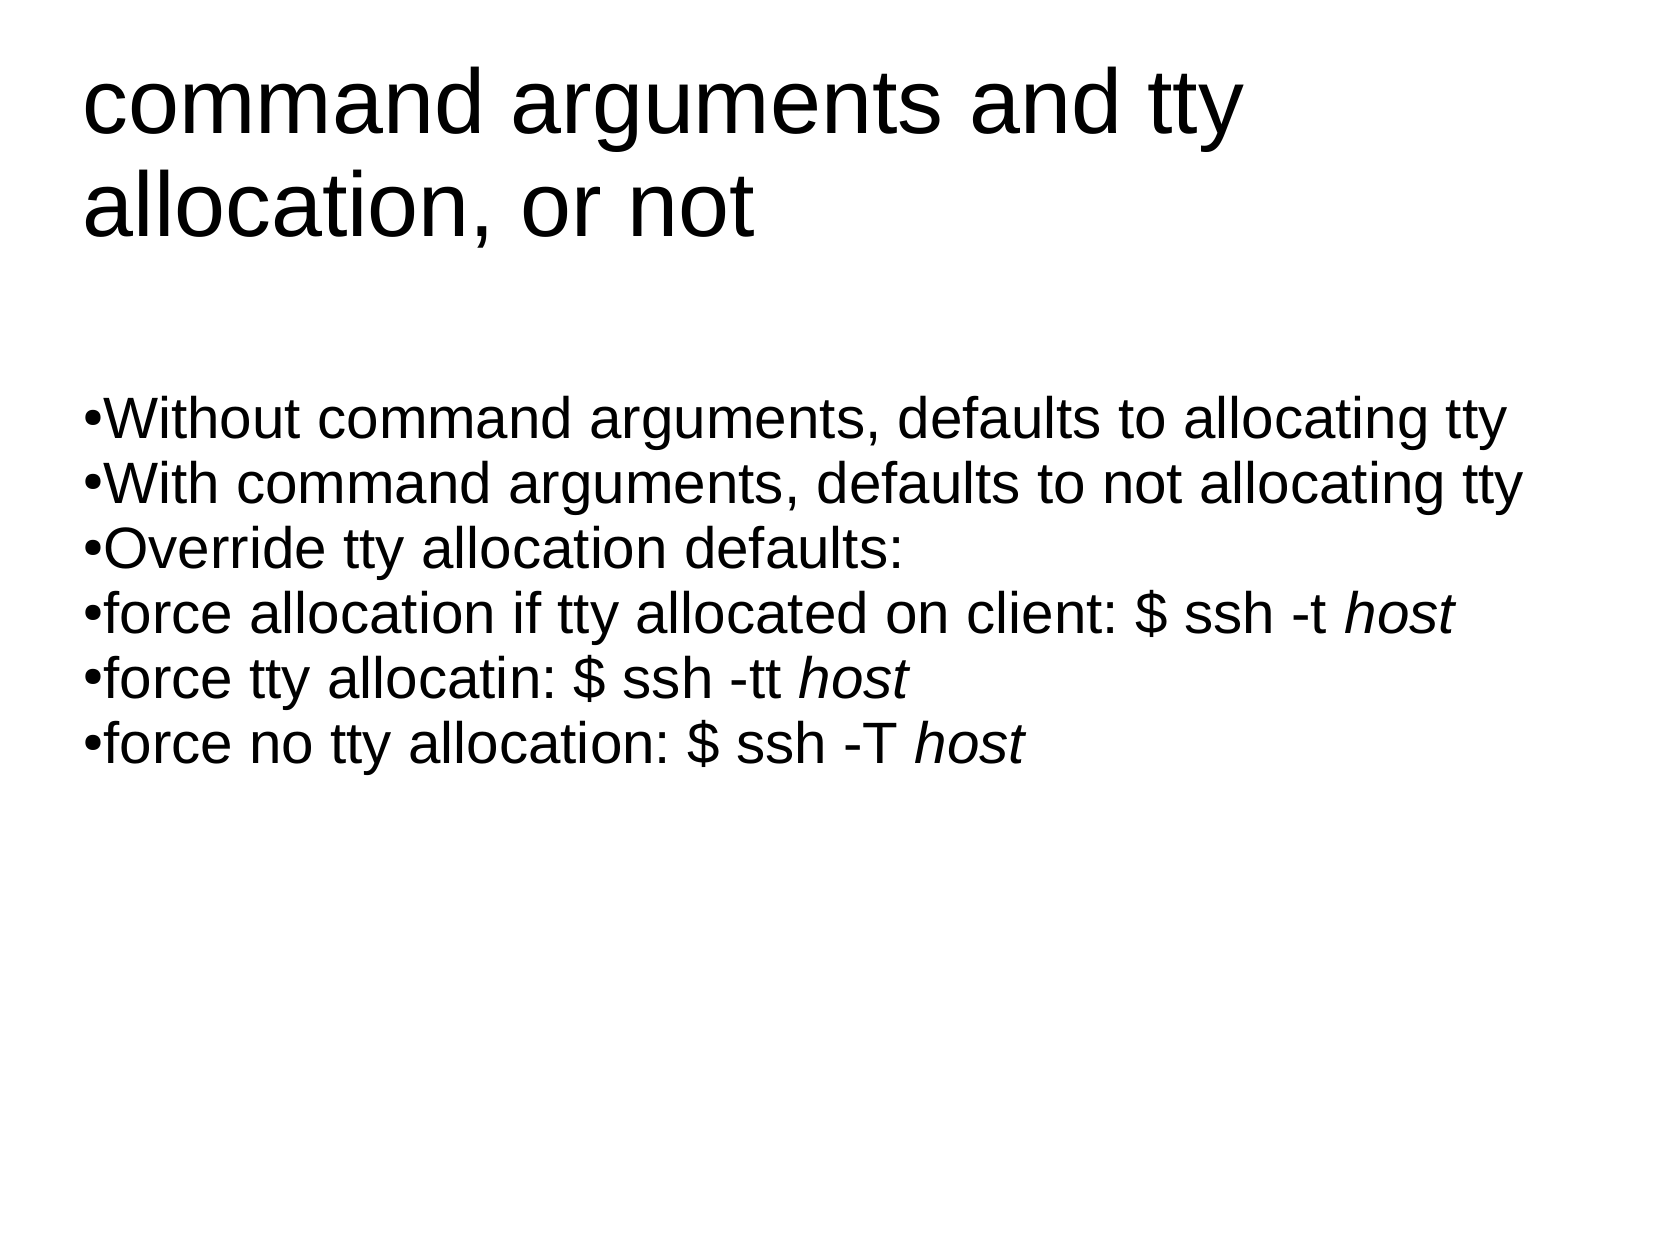

# command arguments and tty allocation, or not
Without command arguments, defaults to allocating tty
With command arguments, defaults to not allocating tty
Override tty allocation defaults:
force allocation if tty allocated on client: $ ssh -t host
force tty allocatin: $ ssh -tt host
force no tty allocation: $ ssh -T host